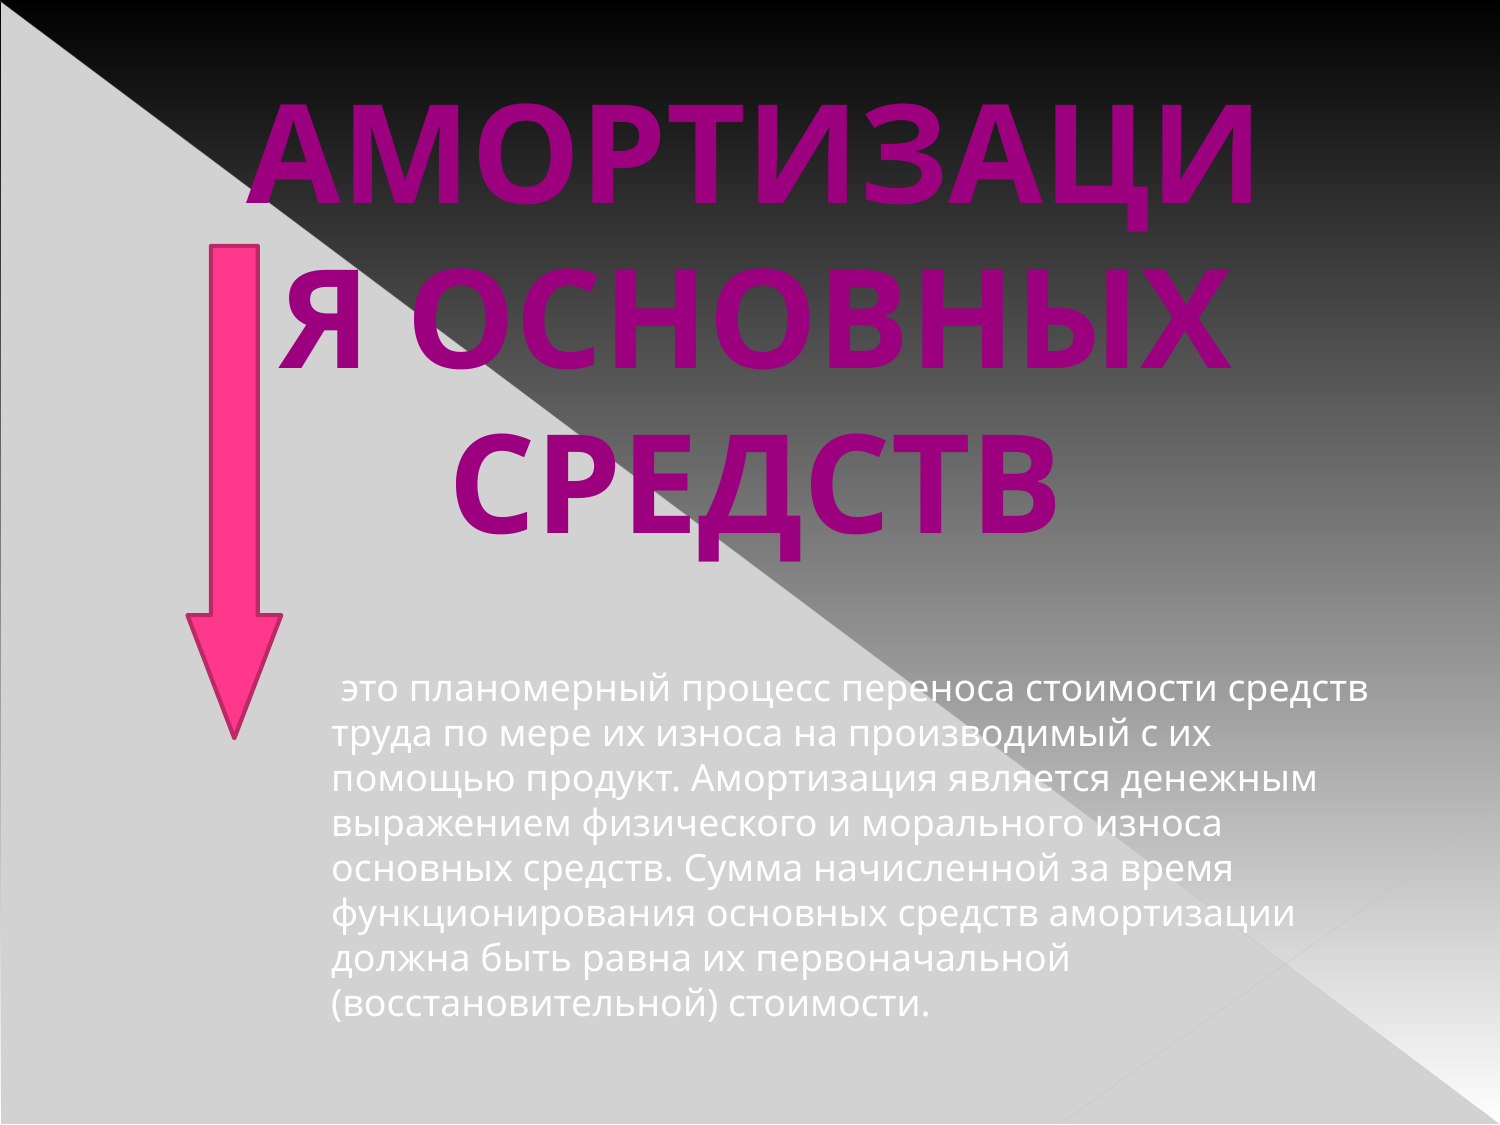

АМОРТИЗАЦИЯ ОСНОВНЫХ СРЕДСТВ
 это планомерный процесс переноса стоимости средств труда по мере их износа на производимый с их помощью продукт. Амортизация является денежным выражением физического и морального износа основных средств. Сумма начисленной за время функционирования основных средств амортизации должна быть равна их первоначальной (восстановительной) стоимости.